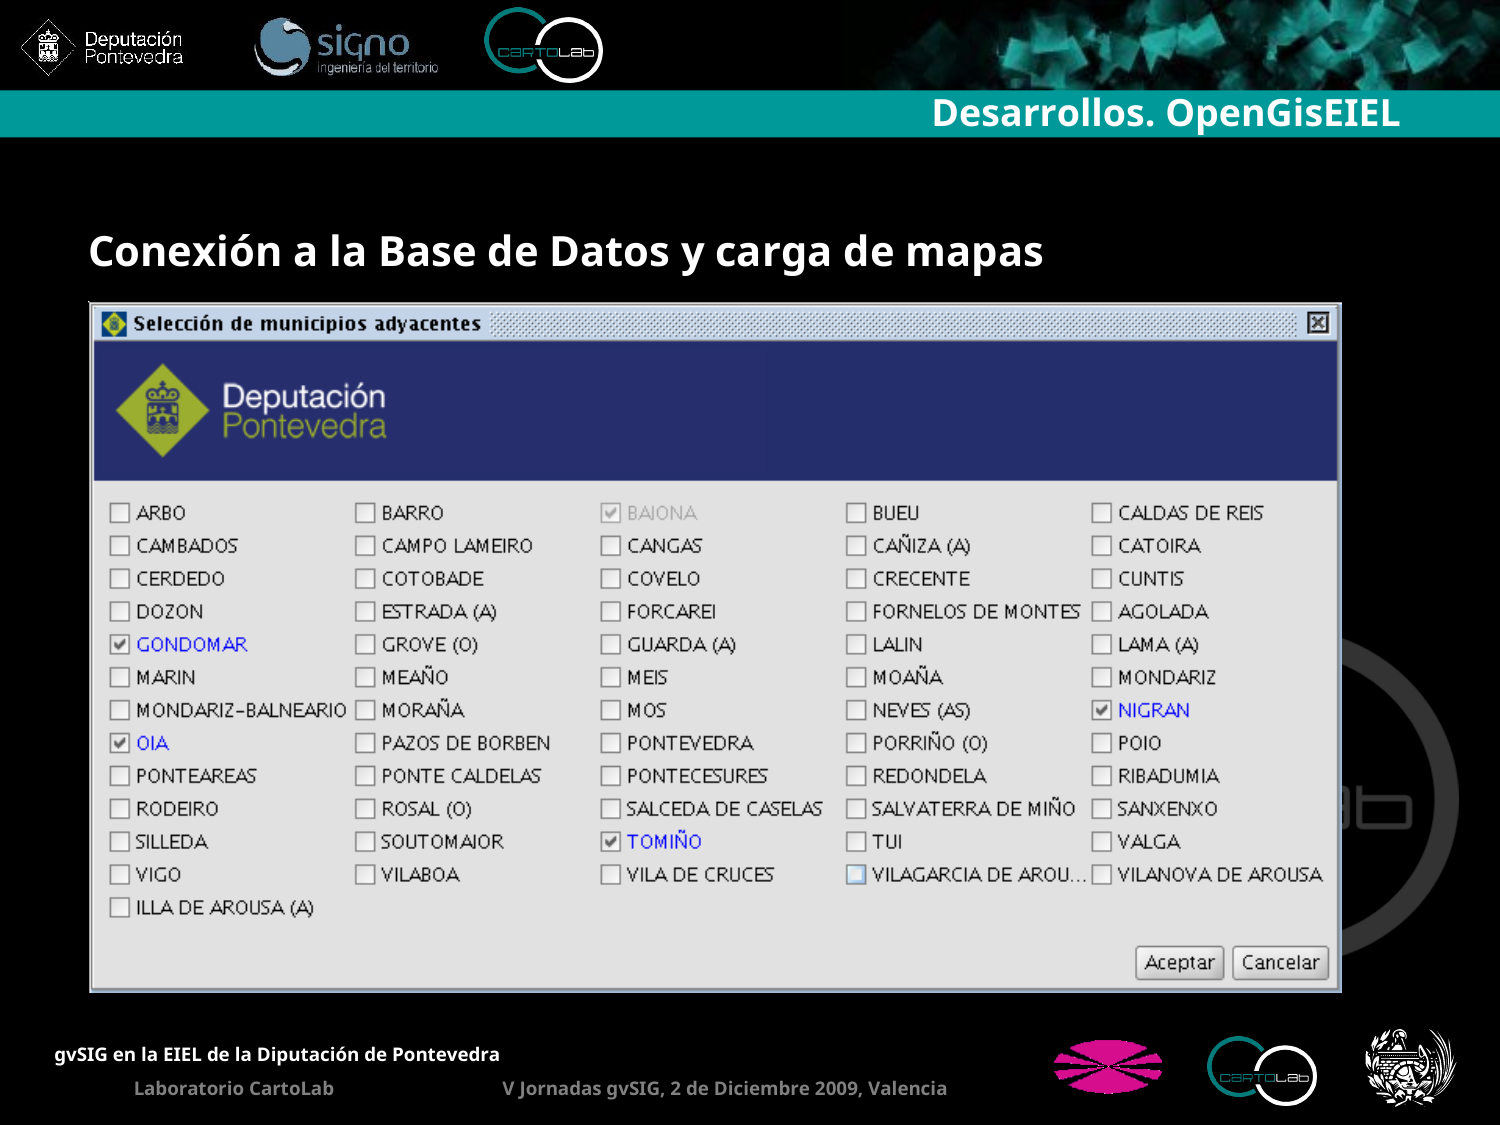

Desarrollos. OpenGisEIEL
Conexión a la Base de Datos y carga de mapas